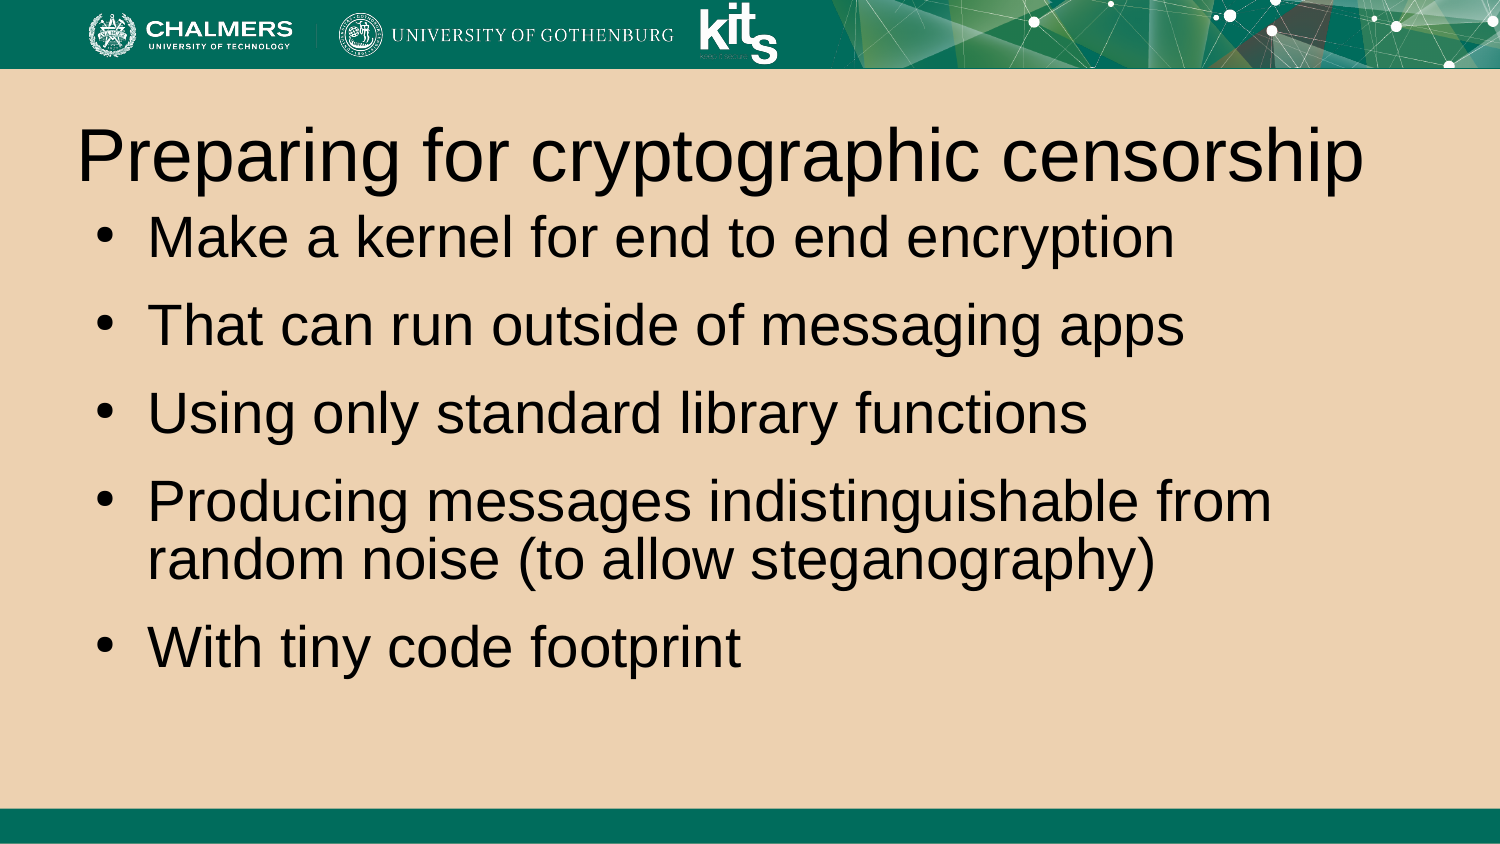

# Preparing for cryptographic censorship
Make a kernel for end to end encryption
That can run outside of messaging apps
Using only standard library functions
Producing messages indistinguishable from random noise (to allow steganography)
With tiny code footprint